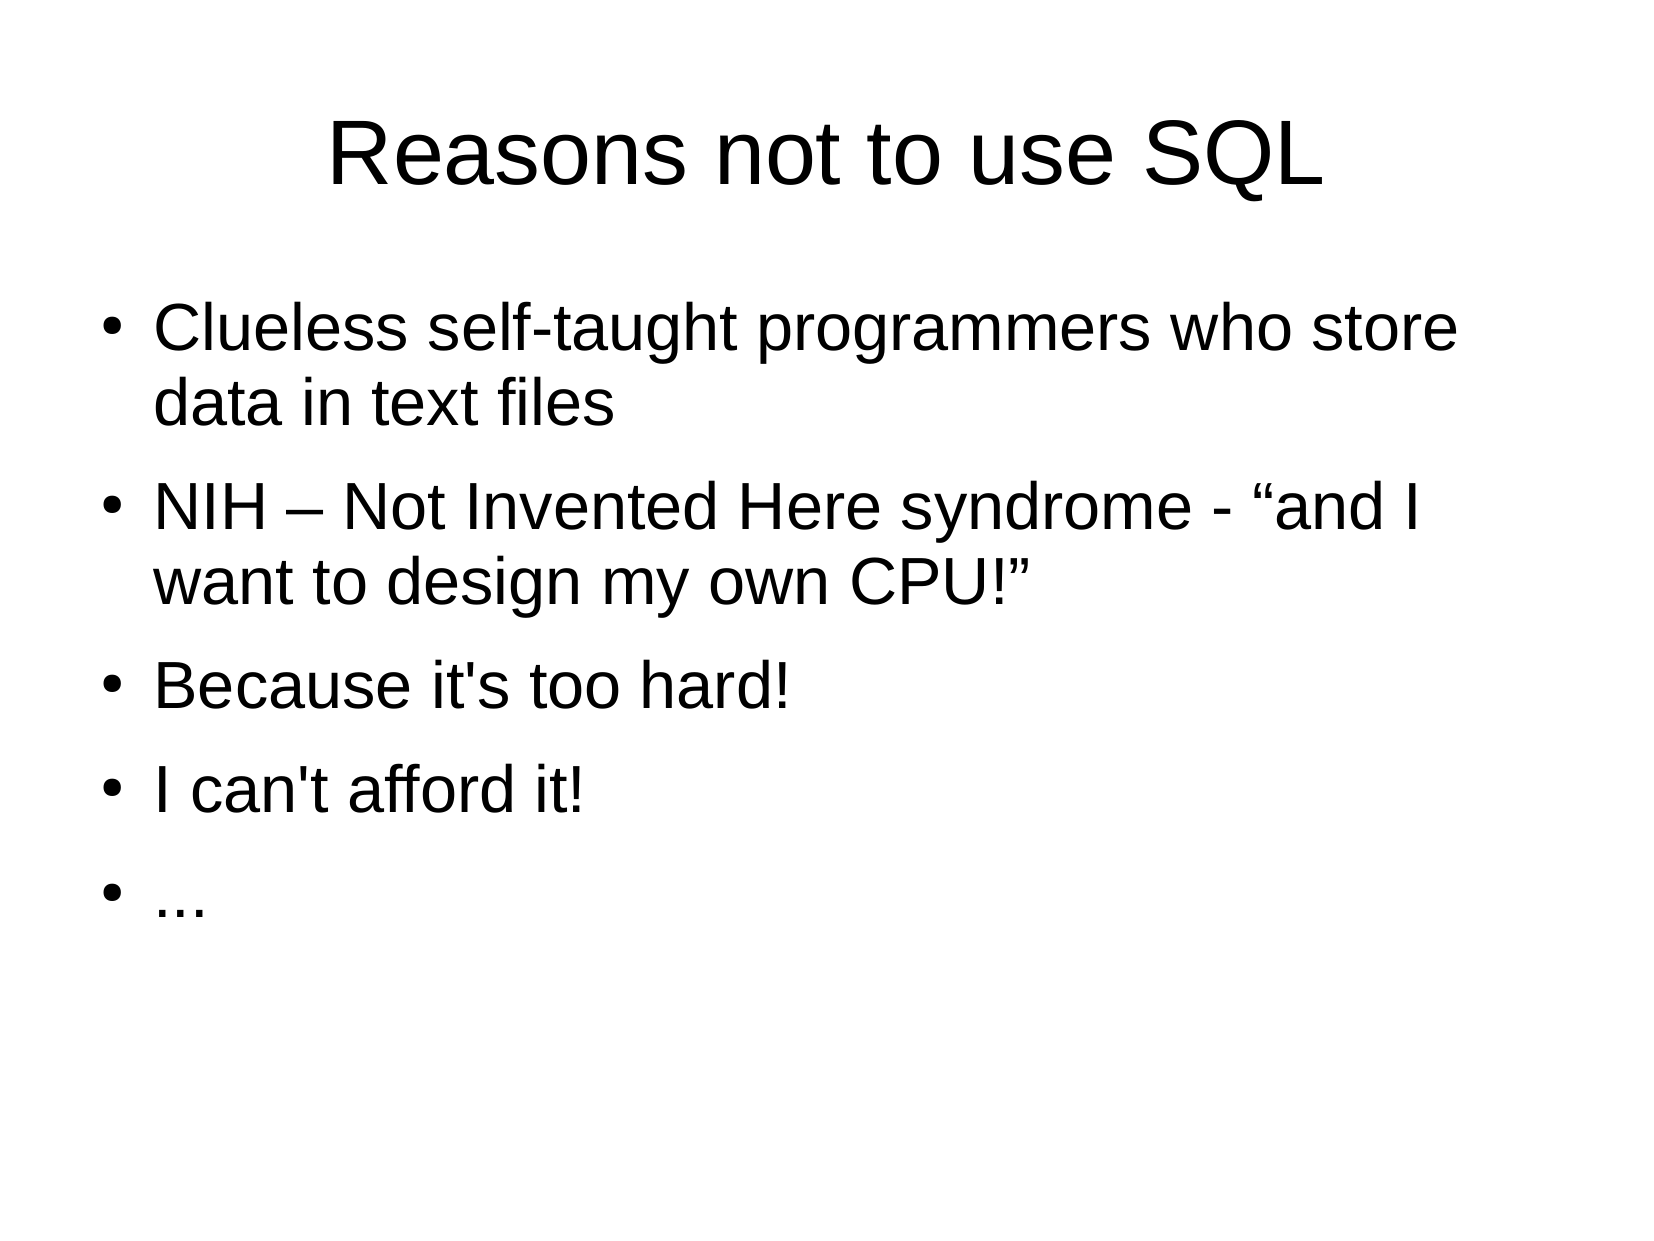

# Reasons not to use SQL
Clueless self-taught programmers who store data in text files
NIH – Not Invented Here syndrome - “and I want to design my own CPU!”
Because it's too hard!
I can't afford it!
...